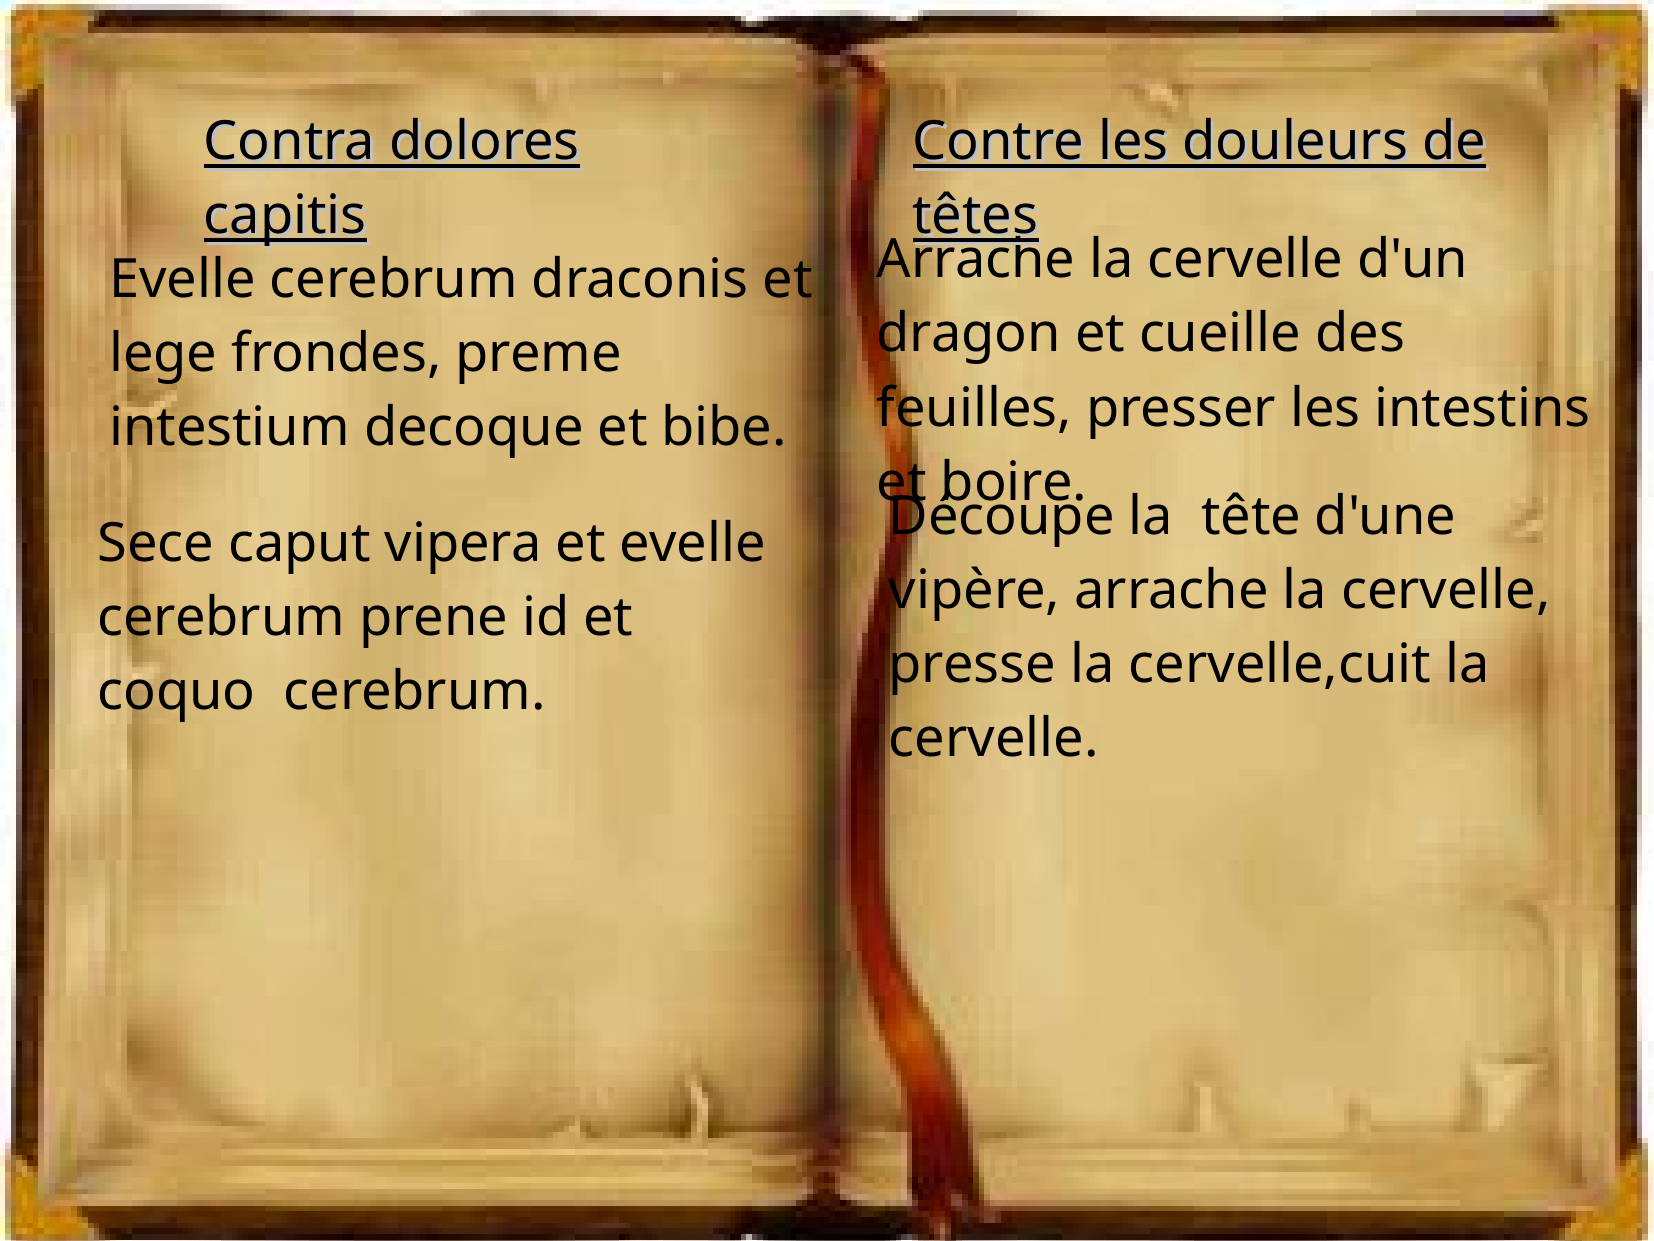

#
Contra dolores capitis
Contre les douleurs de têtes
Arrache la cervelle d'un dragon et cueille des feuilles, presser les intestins et boire.
Evelle cerebrum draconis et lege frondes, preme intestium decoque et bibe.
Découpe la tête d'une vipère, arrache la cervelle, presse la cervelle,cuit la cervelle.
Sece caput vipera et evelle cerebrum prene id et coquo cerebrum.